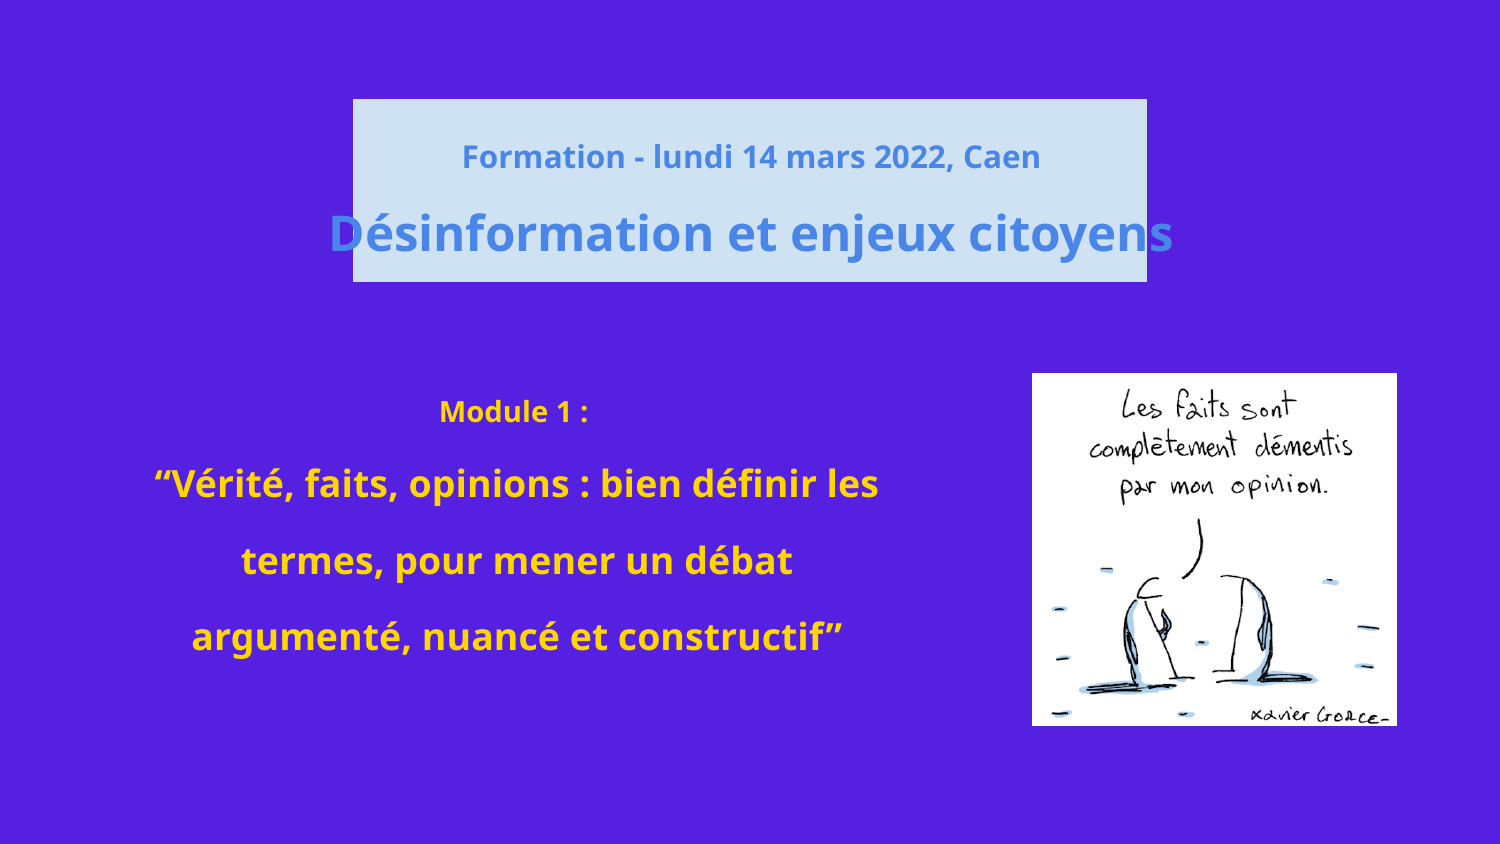

# Formation - lundi 14 mars 2022, Caen
Désinformation et enjeux citoyens
Céline Thiery et Lucile Berland
Module 1 :
“Vérité, faits, opinions : bien définir les
 termes, pour mener un débat
argumenté, nuancé et constructif”